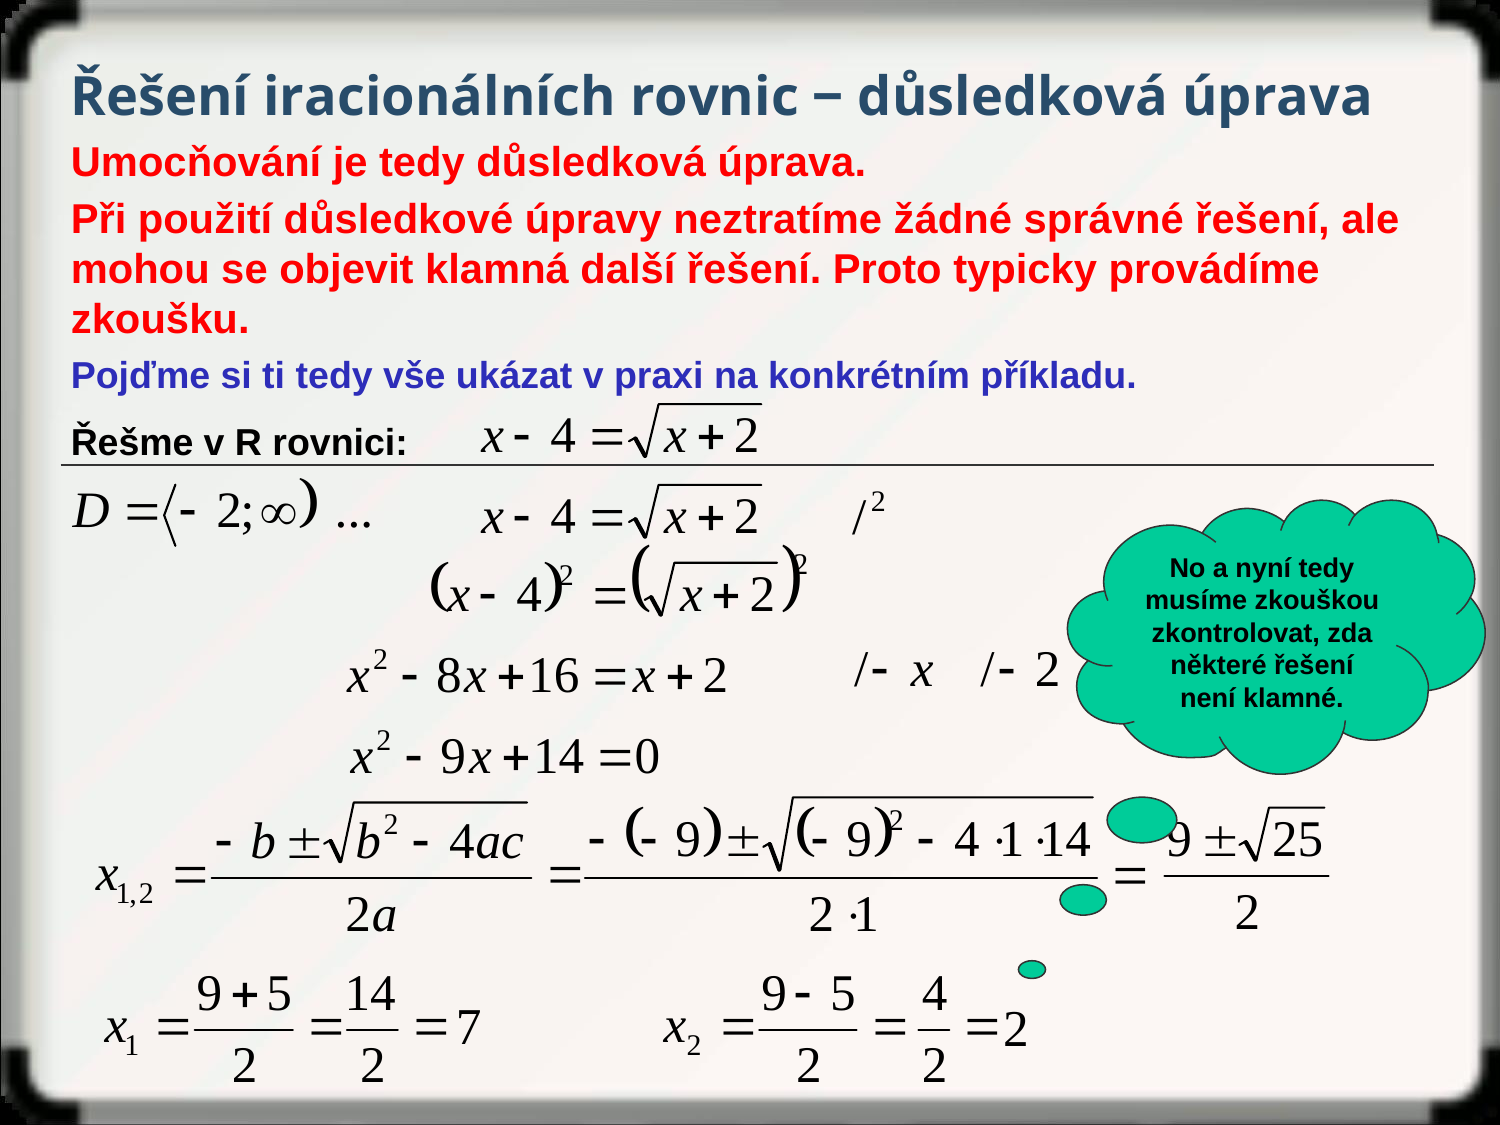

Řešení iracionálních rovnic ‒ důsledková úprava
Umocňování je tedy důsledková úprava.
Při použití důsledkové úpravy neztratíme žádné správné řešení, ale mohou se objevit klamná další řešení. Proto typicky provádíme zkoušku.
Pojďme si ti tedy vše ukázat v praxi na konkrétním příkladu.
Řešme v R rovnici:
No a nyní tedy musíme zkouškou zkontrolovat, zda některé řešení není klamné.